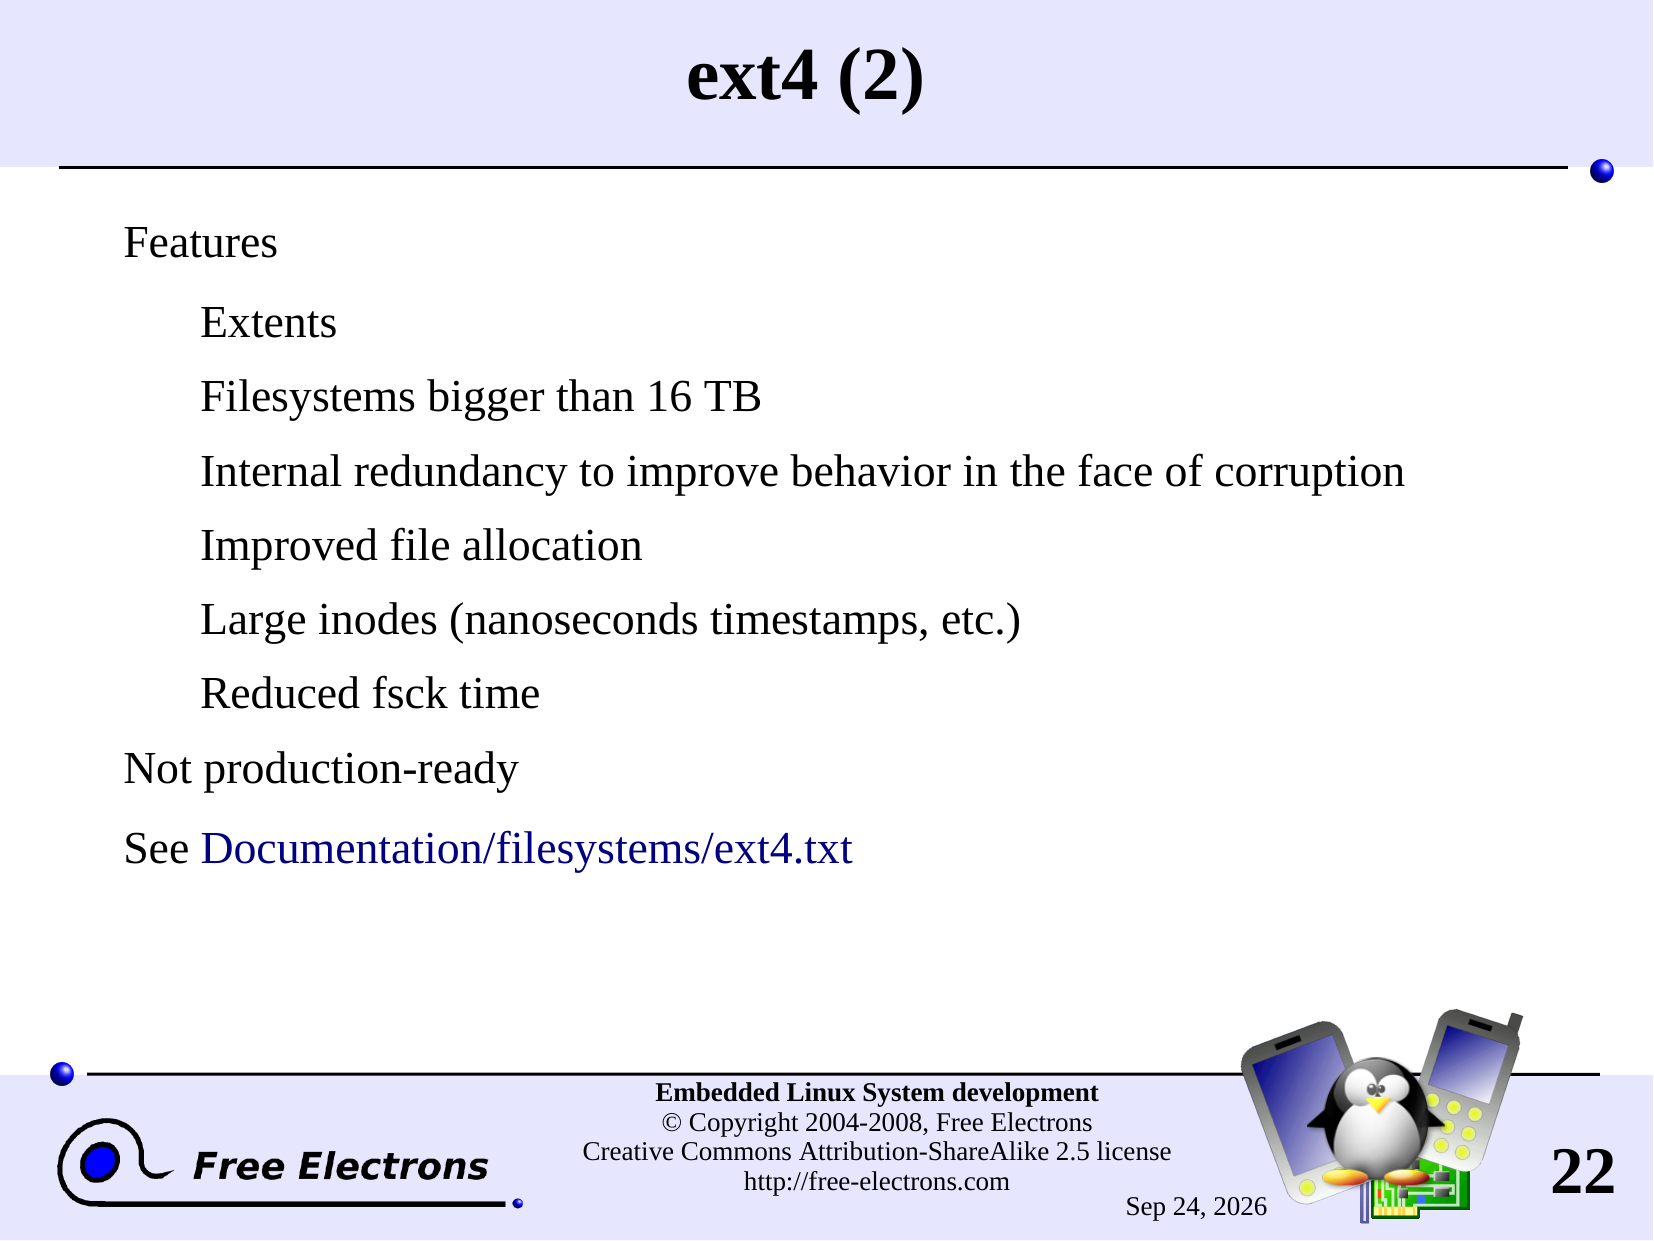

# ext4 (2)
Features
Extents
Filesystems bigger than 16 TB
Internal redundancy to improve behavior in the face of corruption
Improved file allocation
Large inodes (nanoseconds timestamps, etc.)
Reduced fsck time
Not production-ready
See Documentation/filesystems/ext4.txt